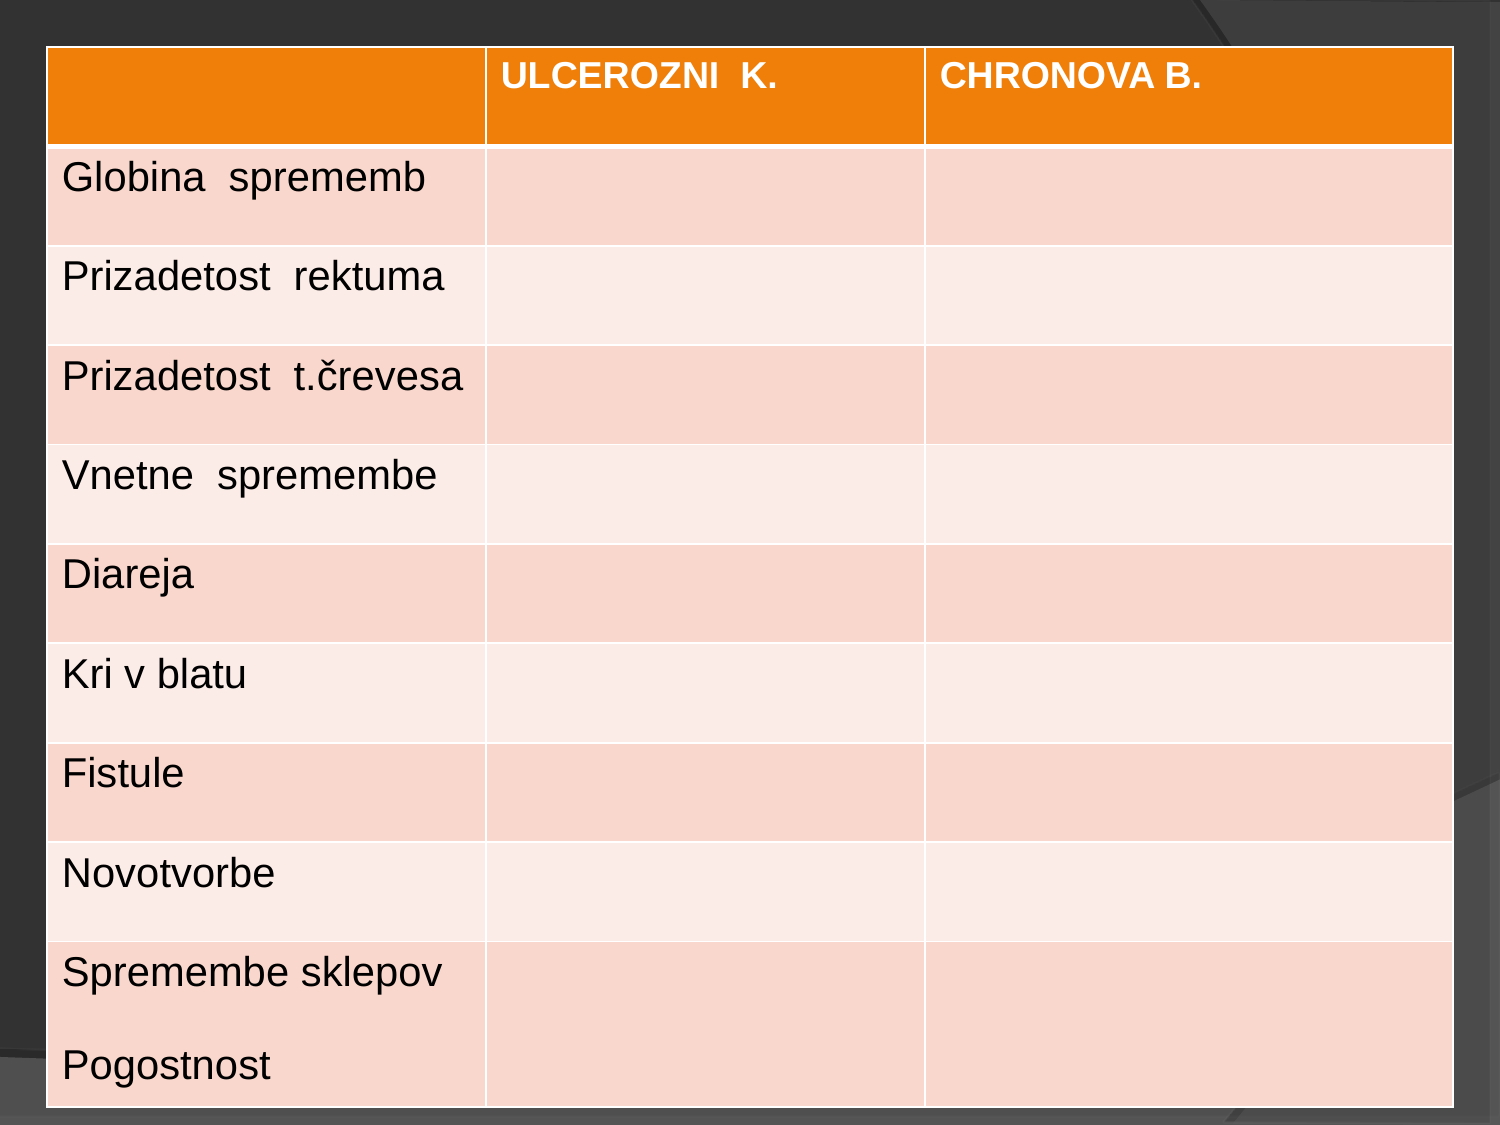

#
| | ULCEROZNI K. | CHRONOVA B. |
| --- | --- | --- |
| Globina sprememb | | |
| Prizadetost rektuma | | |
| Prizadetost t.črevesa | | |
| Vnetne spremembe | | |
| Diareja | | |
| Kri v blatu | | |
| Fistule | | |
| Novotvorbe | | |
| Spremembe sklepov Pogostnost | | |